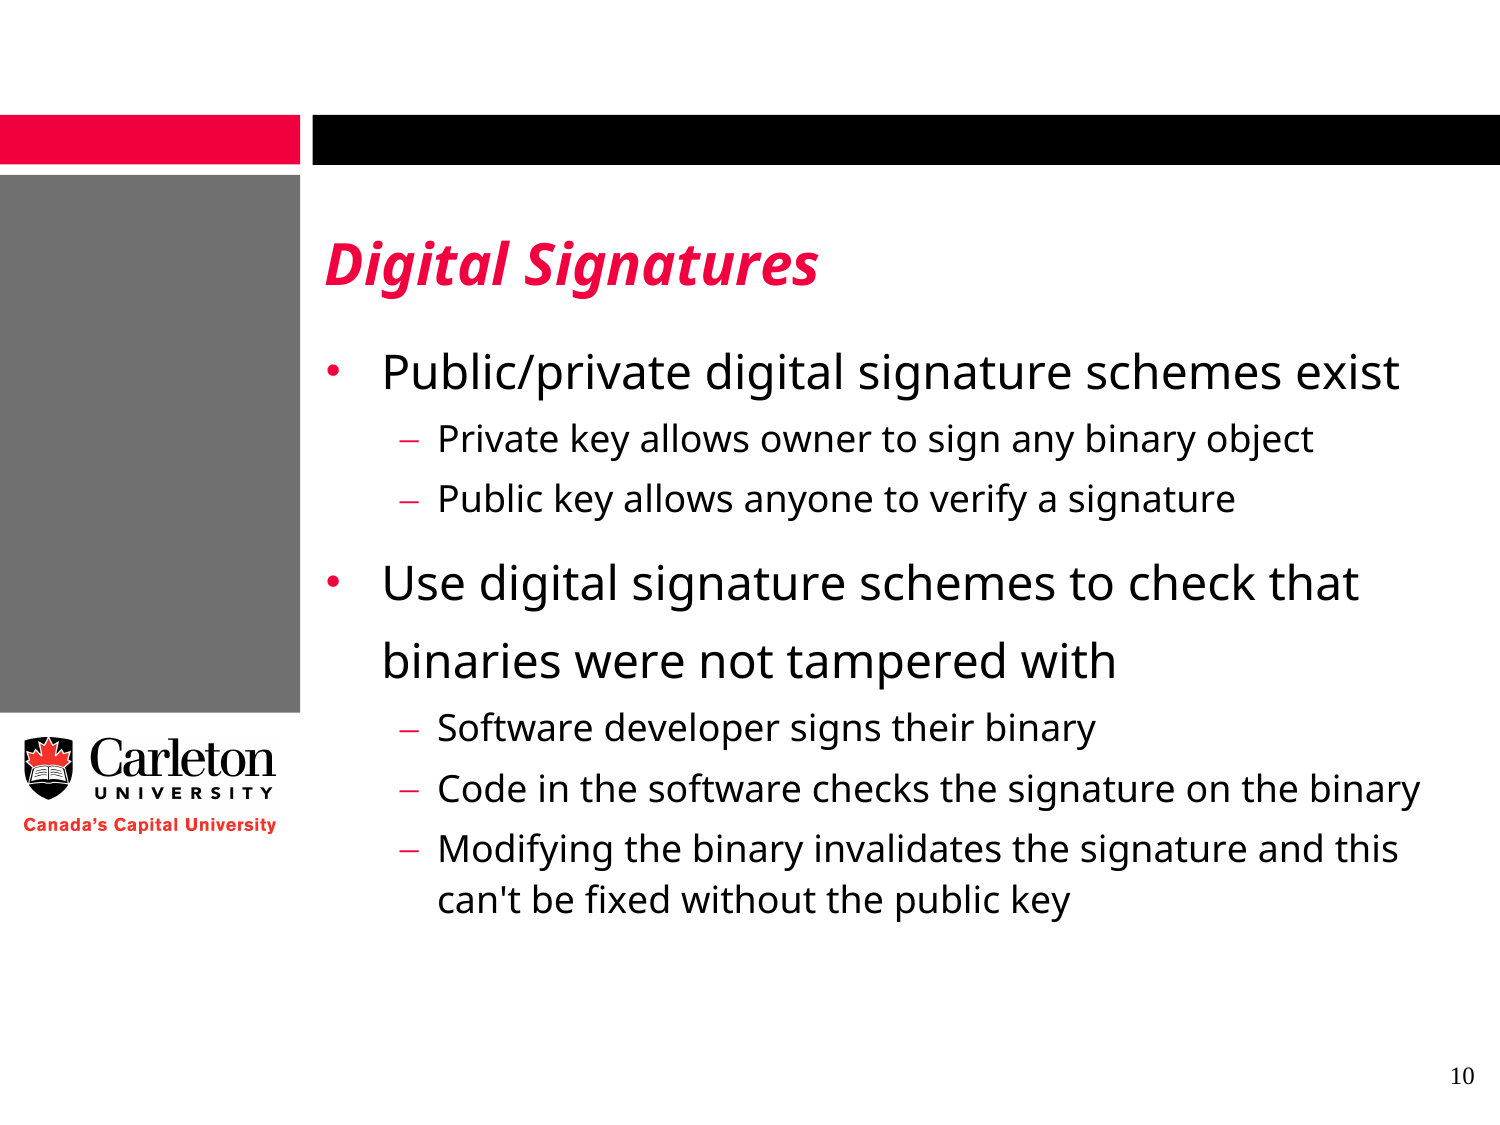

# Digital Signatures
Public/private digital signature schemes exist
Private key allows owner to sign any binary object
Public key allows anyone to verify a signature
Use digital signature schemes to check that binaries were not tampered with
Software developer signs their binary
Code in the software checks the signature on the binary
Modifying the binary invalidates the signature and this can't be fixed without the public key
10